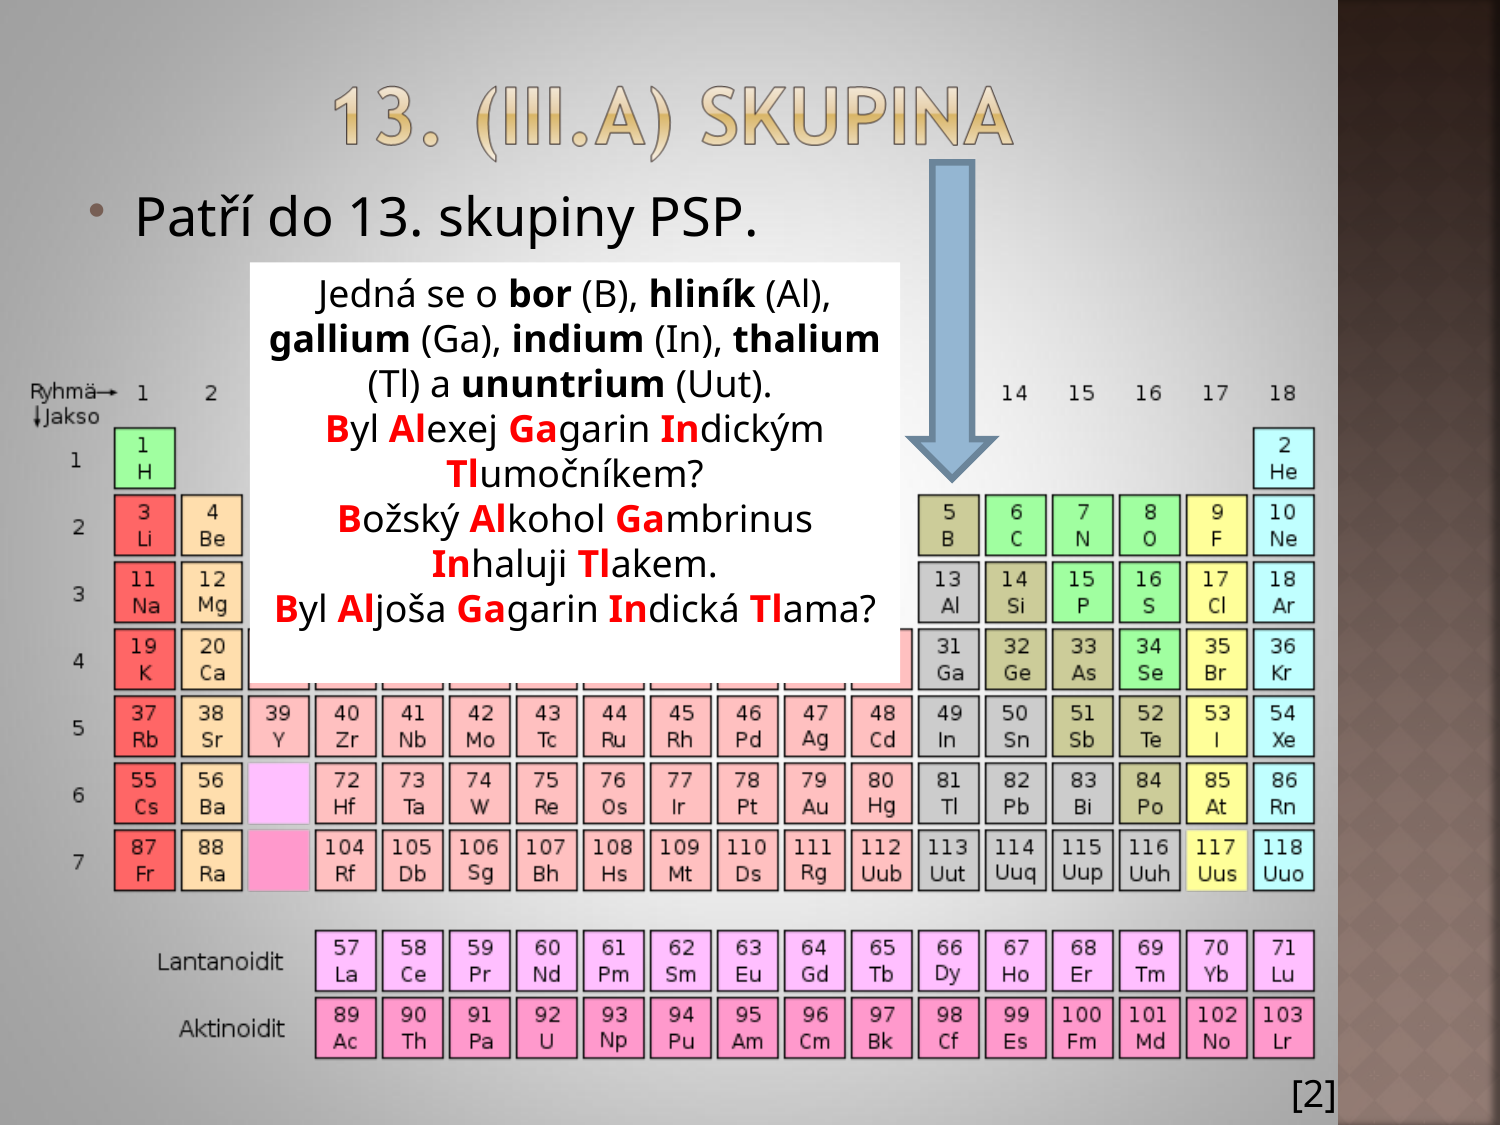

# Patří do 13. skupiny PSP.
Jedná se o bor (B), hliník (Al), gallium (Ga), indium (In), thalium (Tl) a ununtrium (Uut).
Byl Alexej Gagarin Indickým Tlumočníkem?
Božský Alkohol Gambrinus Inhaluji Tlakem.
Byl Aljoša Gagarin Indická Tlama?
[2]